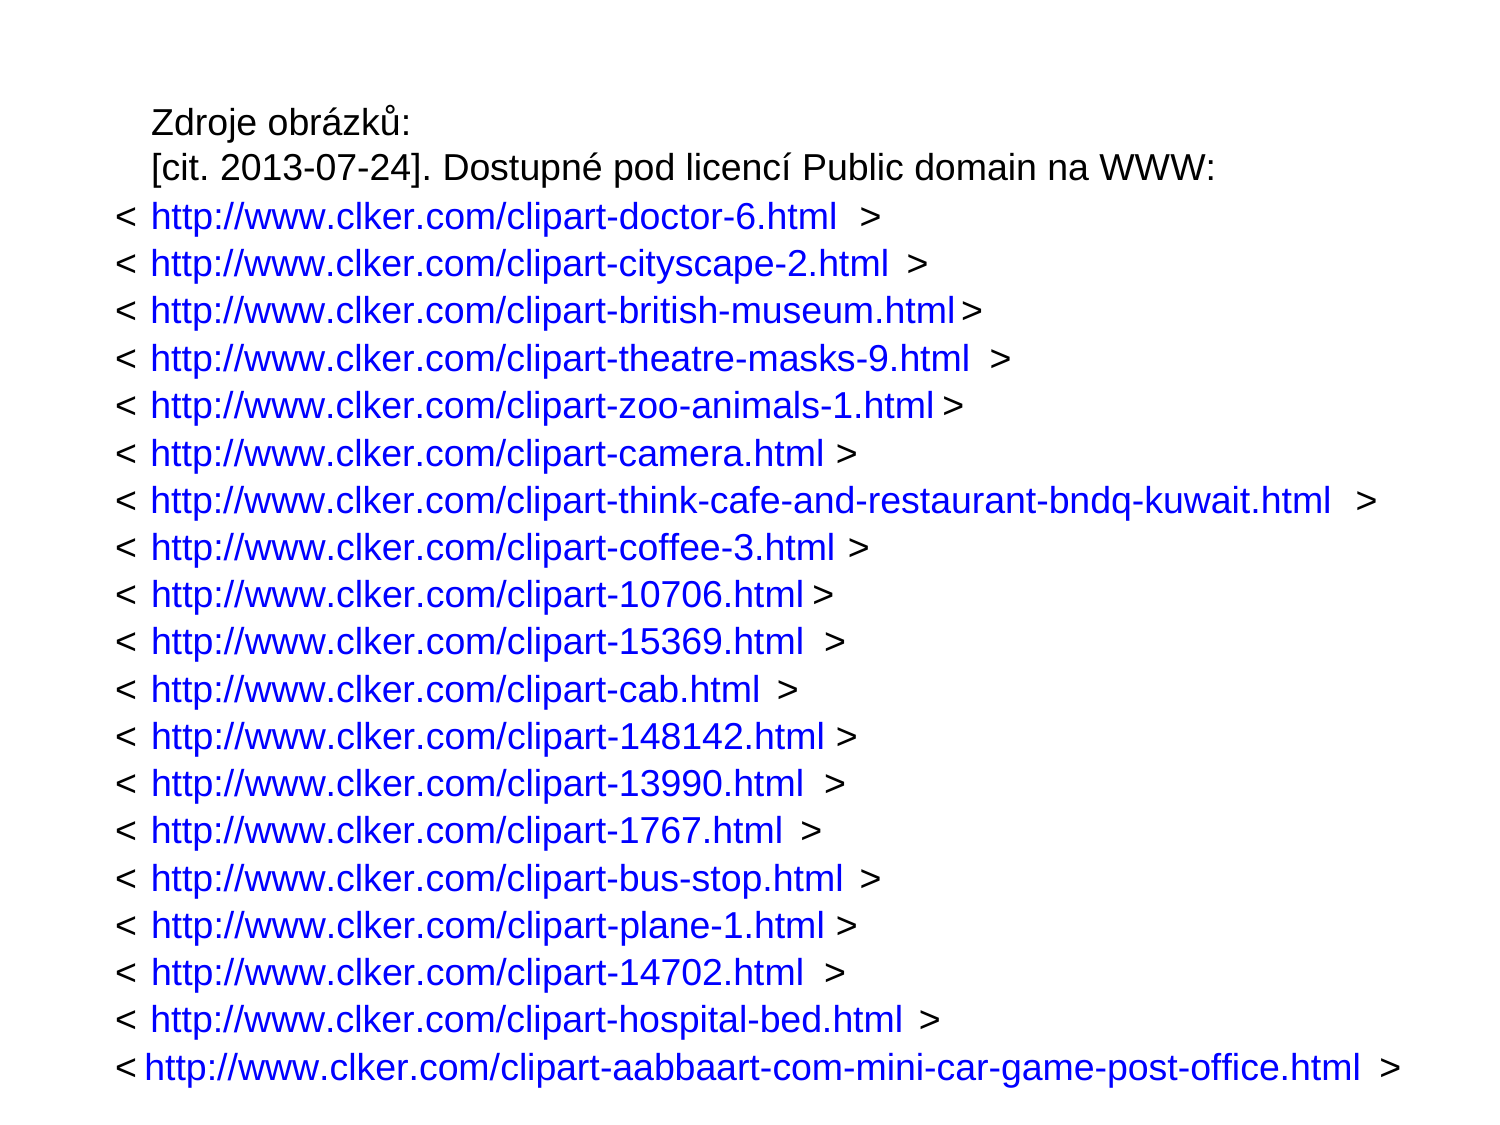

Zdroje obrázků:
[cit. 2013-07-24]. Dostupné pod licencí Public domain na WWW:
<
http://www.clker.com/clipart-doctor-6.html
>
<
http://www.clker.com/clipart-cityscape-2.html
>
<
http://www.clker.com/clipart-british-museum.html
>
<
http://www.clker.com/clipart-theatre-masks-9.html
>
<
http://www.clker.com/clipart-zoo-animals-1.html
>
<
http://www.clker.com/clipart-camera.html
>
<
http://www.clker.com/clipart-think-cafe-and-restaurant-bndq-kuwait.html
>
<
http://www.clker.com/clipart-coffee-3.html
>
<
http://www.clker.com/clipart-10706.html
>
<
http://www.clker.com/clipart-15369.html
>
<
http://www.clker.com/clipart-cab.html
>
<
http://www.clker.com/clipart-148142.html
>
<
http://www.clker.com/clipart-13990.html
>
<
http://www.clker.com/clipart-1767.html
>
<
http://www.clker.com/clipart-bus-stop.html
>
<
http://www.clker.com/clipart-plane-1.html
>
<
http://www.clker.com/clipart-14702.html
>
<
http://www.clker.com/clipart-hospital-bed.html
>
<
http://www.clker.com/clipart-aabbaart-com-mini-car-game-post-office.html
>